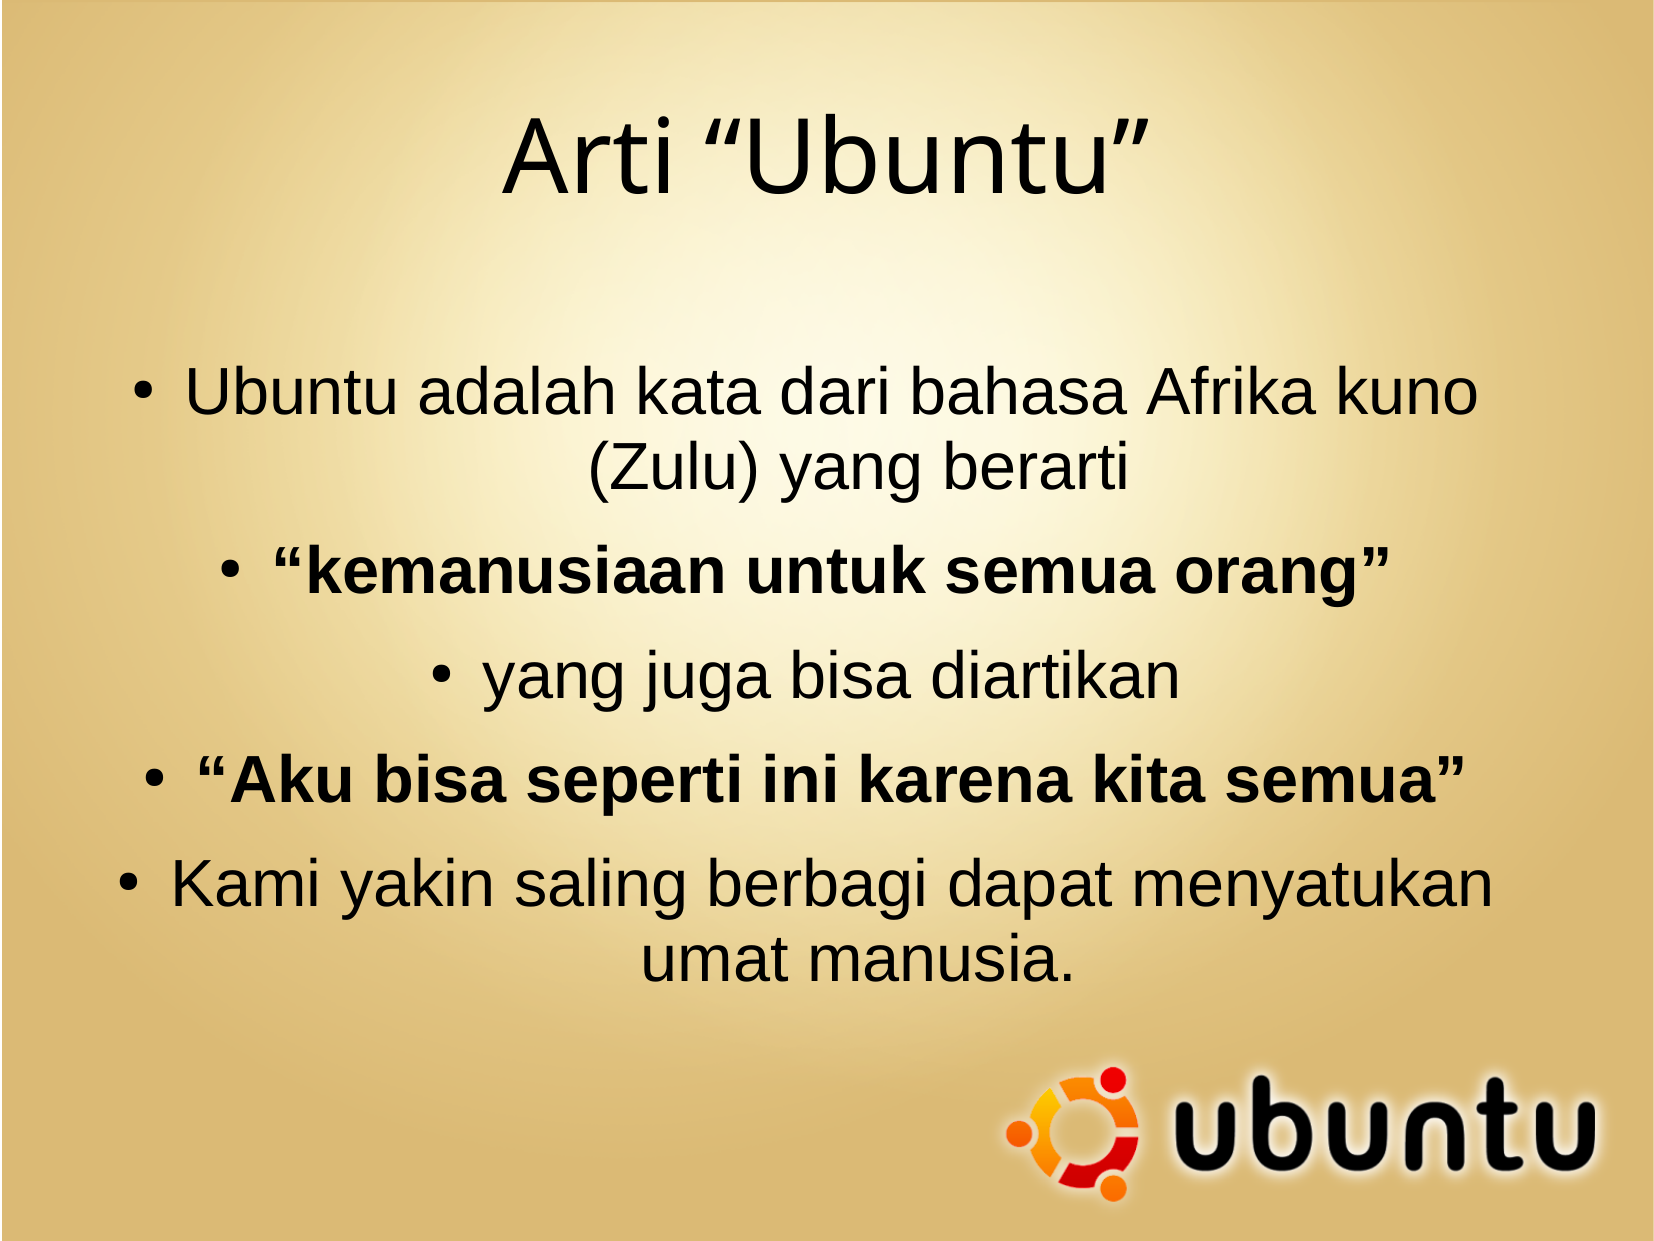

# Arti “Ubuntu”
Ubuntu adalah kata dari bahasa Afrika kuno (Zulu) yang berarti
“kemanusiaan untuk semua orang”
yang juga bisa diartikan
“Aku bisa seperti ini karena kita semua”
Kami yakin saling berbagi dapat menyatukan umat manusia.